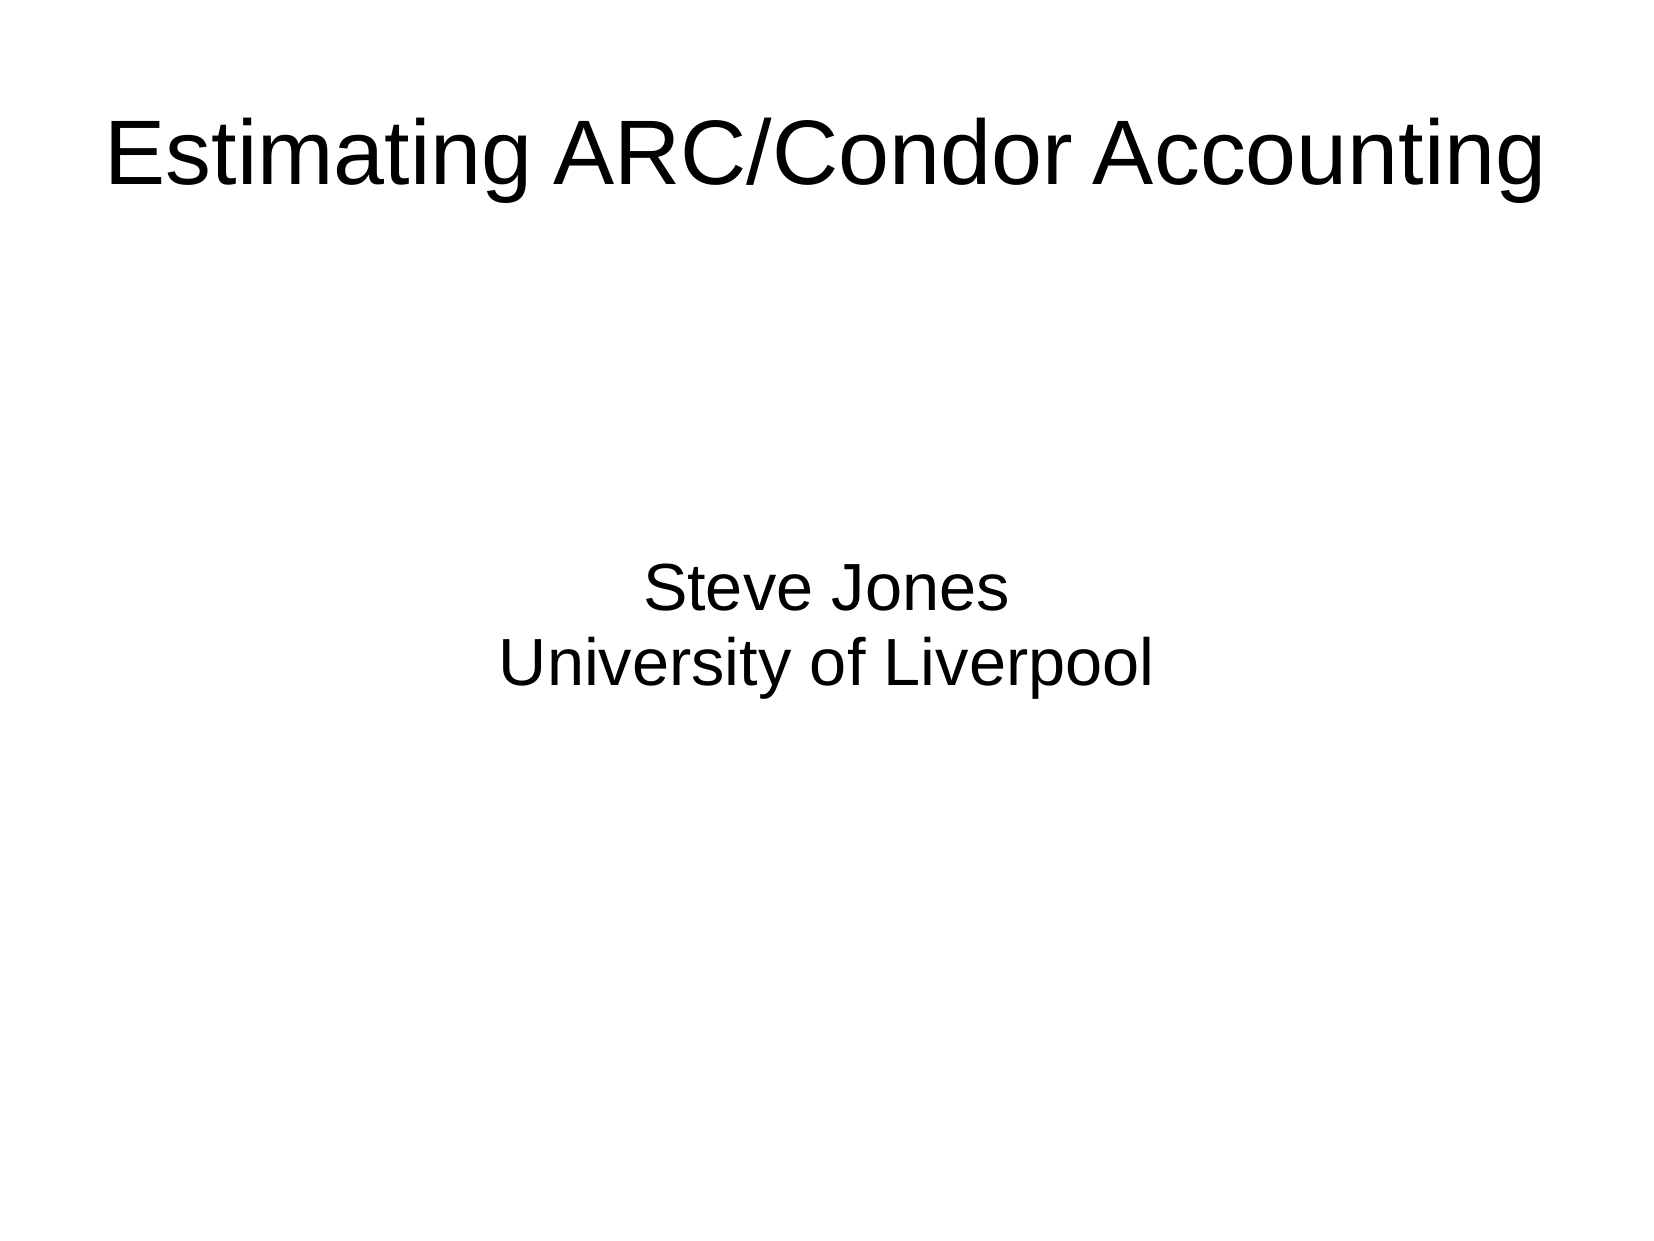

# Estimating ARC/Condor Accounting
Steve Jones
University of Liverpool